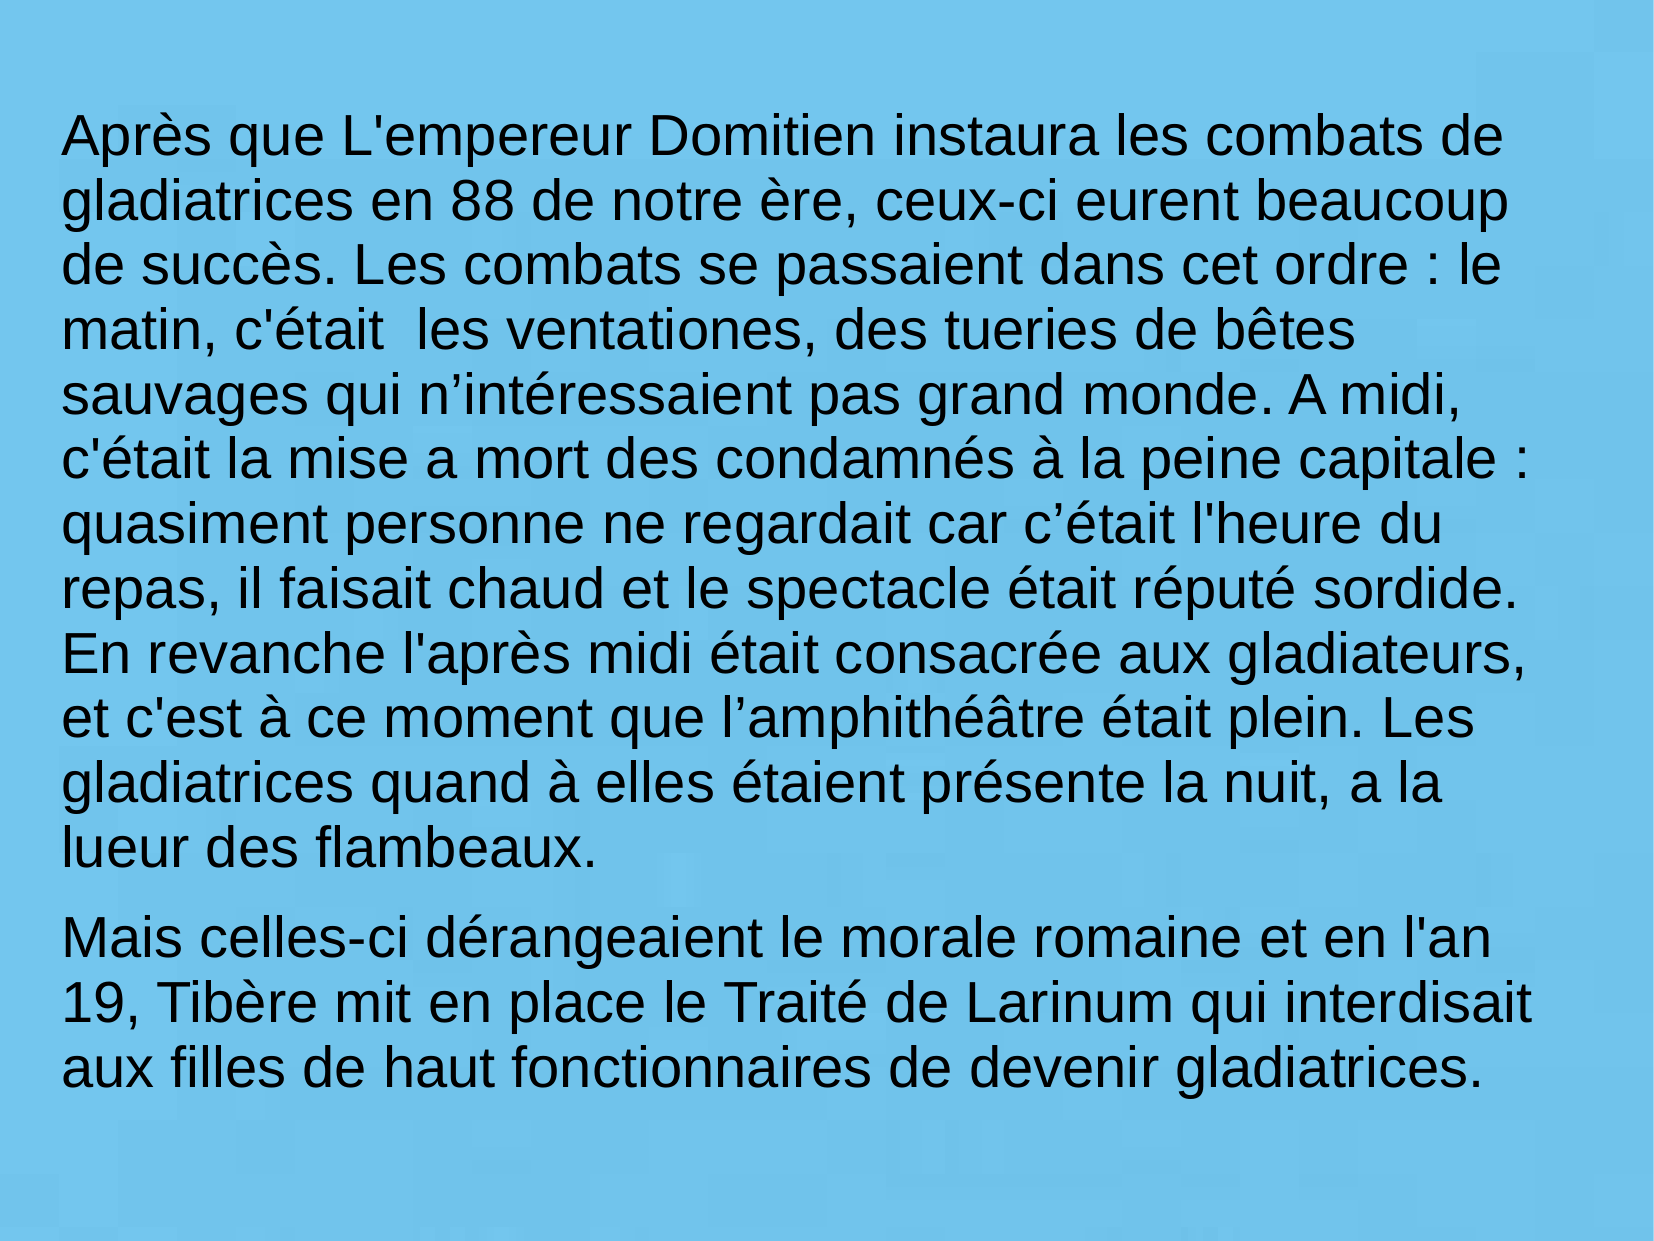

# Après que L'empereur Domitien instaura les combats de gladiatrices en 88 de notre ère, ceux-ci eurent beaucoup de succès. Les combats se passaient dans cet ordre : le matin, c'était les ventationes, des tueries de bêtes sauvages qui n’intéressaient pas grand monde. A midi, c'était la mise a mort des condamnés à la peine capitale : quasiment personne ne regardait car c’était l'heure du repas, il faisait chaud et le spectacle était réputé sordide. En revanche l'après midi était consacrée aux gladiateurs, et c'est à ce moment que l’amphithéâtre était plein. Les gladiatrices quand à elles étaient présente la nuit, a la lueur des flambeaux.
Mais celles-ci dérangeaient le morale romaine et en l'an 19, Tibère mit en place le Traité de Larinum qui interdisait aux filles de haut fonctionnaires de devenir gladiatrices.